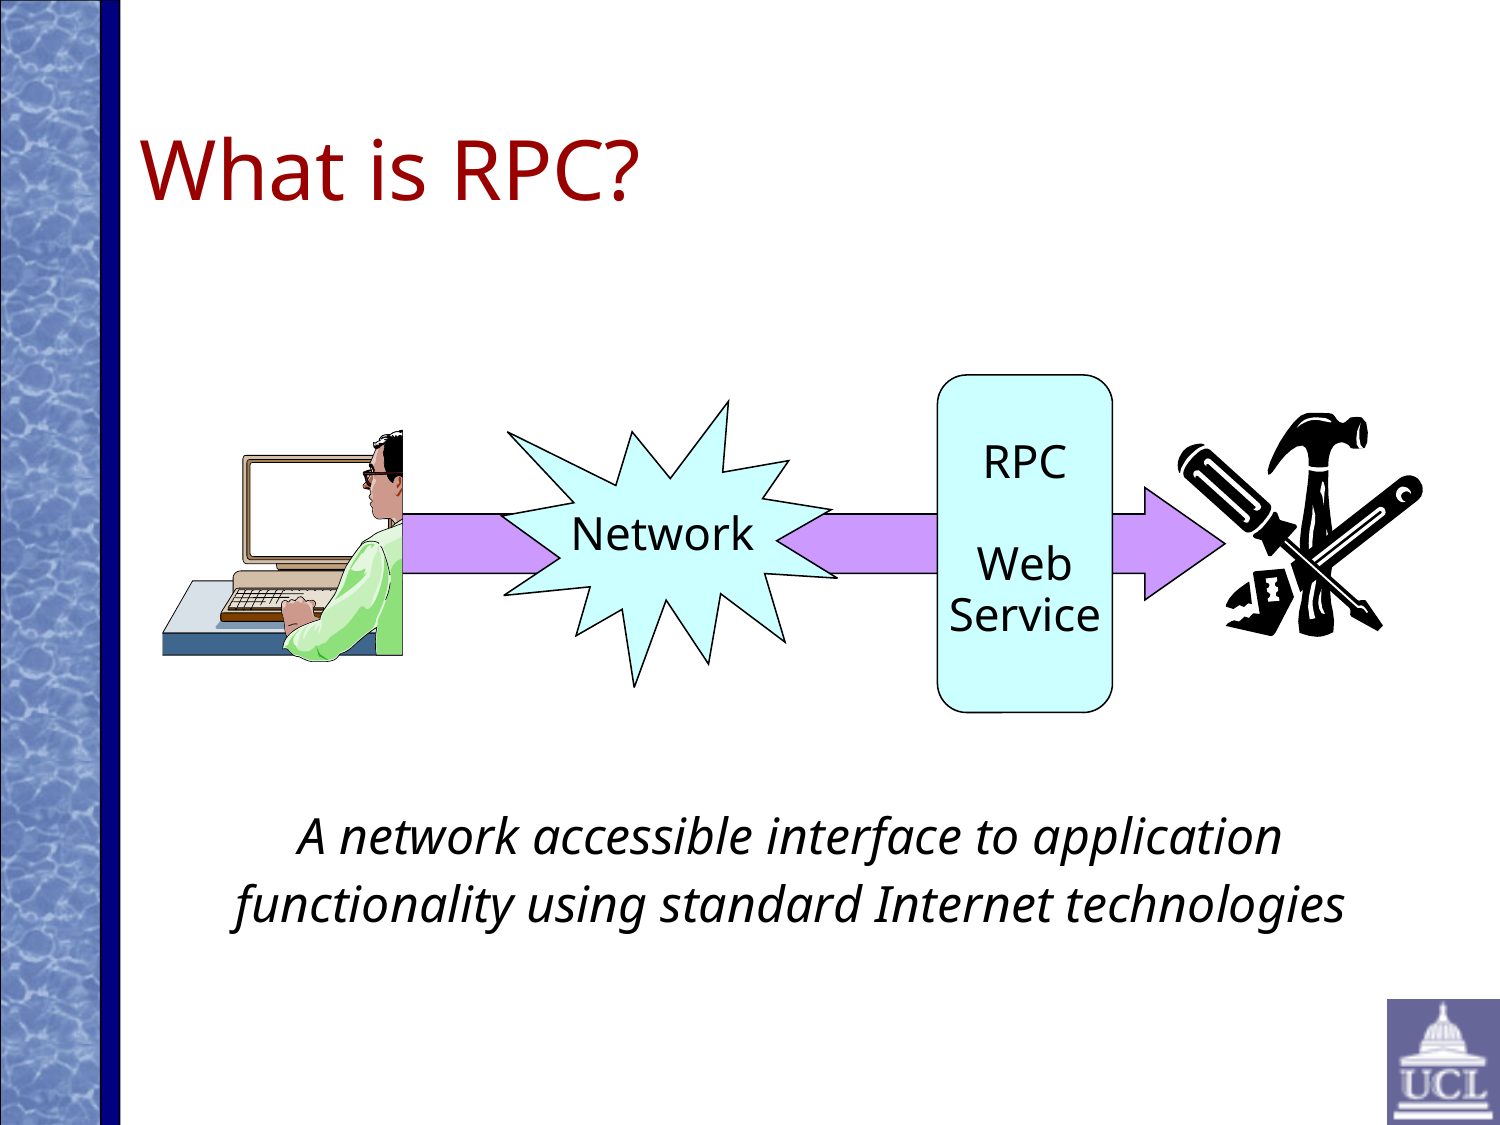

# What is RPC?
RPC
Web
Service
Network
A network accessible interface to application
functionality using standard Internet technologies